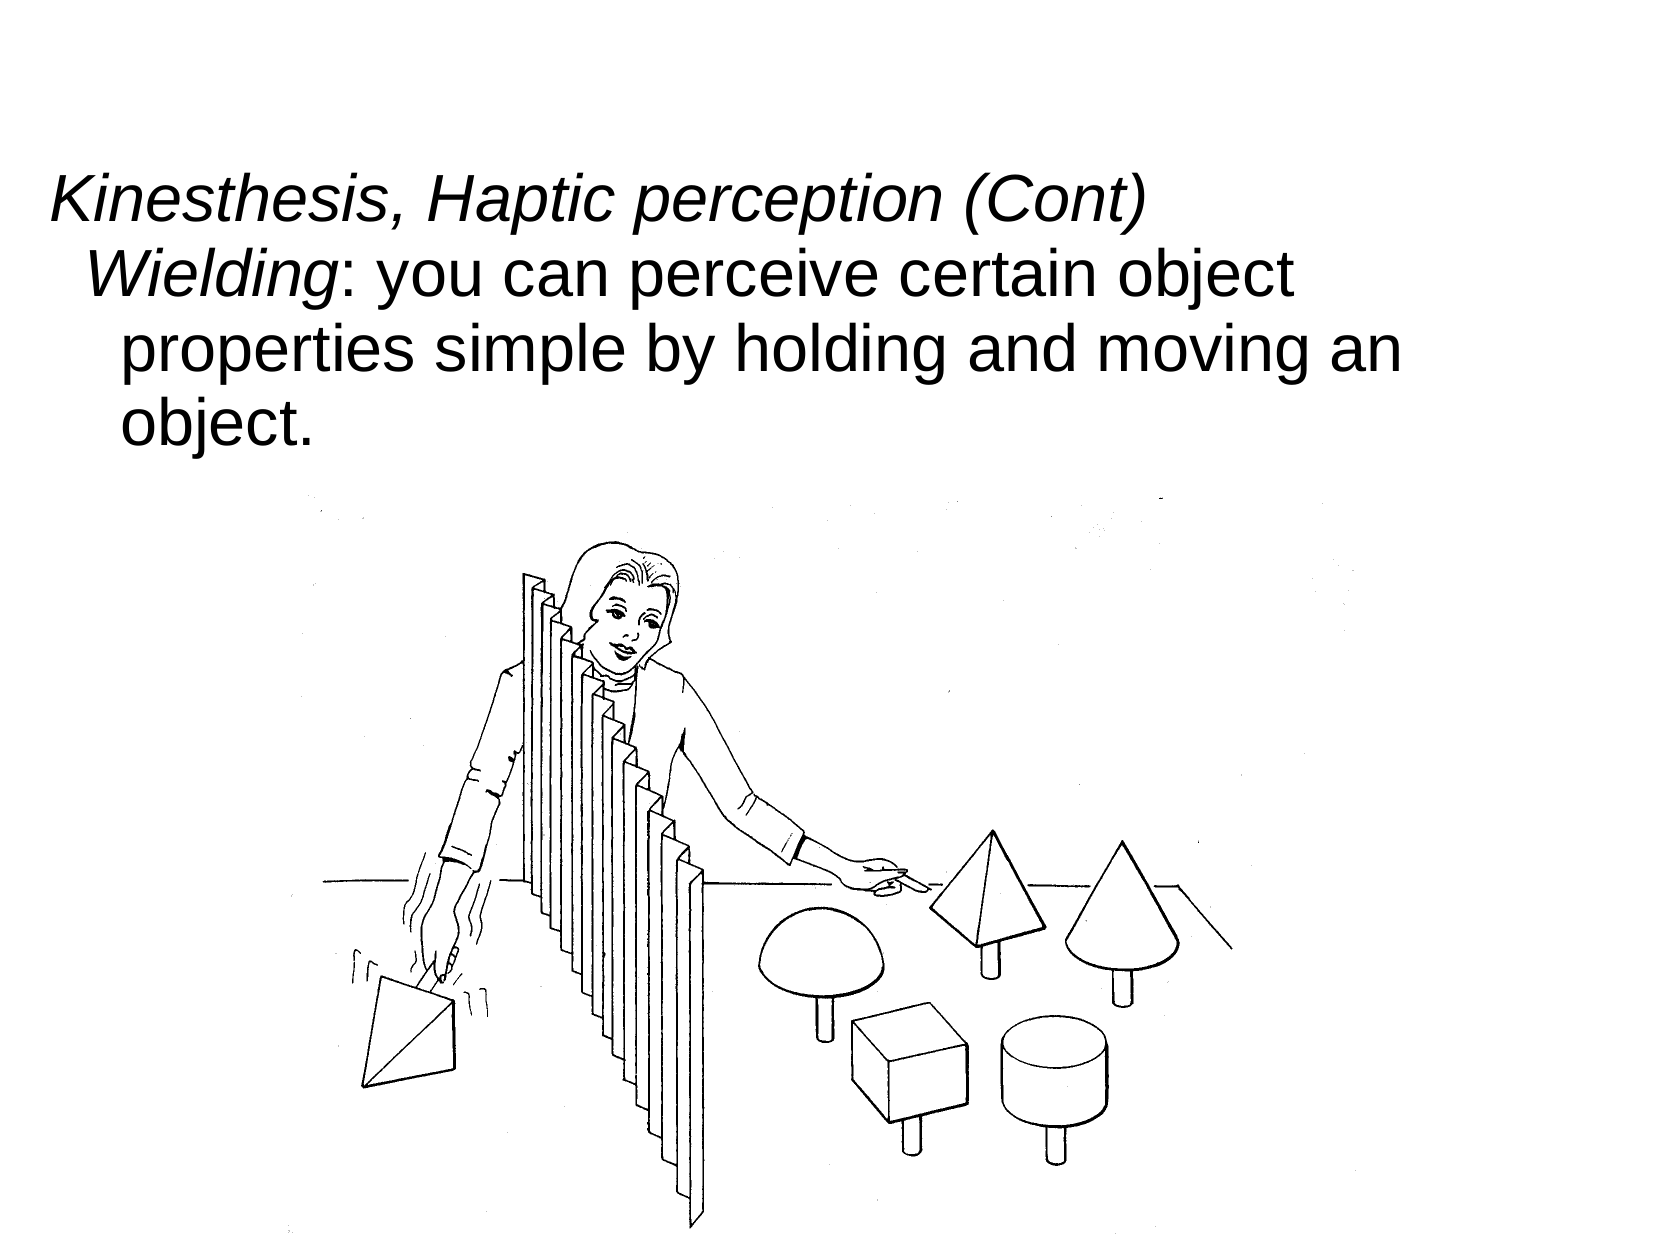

Kinesthesis, Haptic perception (Cont)
Wielding: you can perceive certain object properties simple by holding and moving an object.